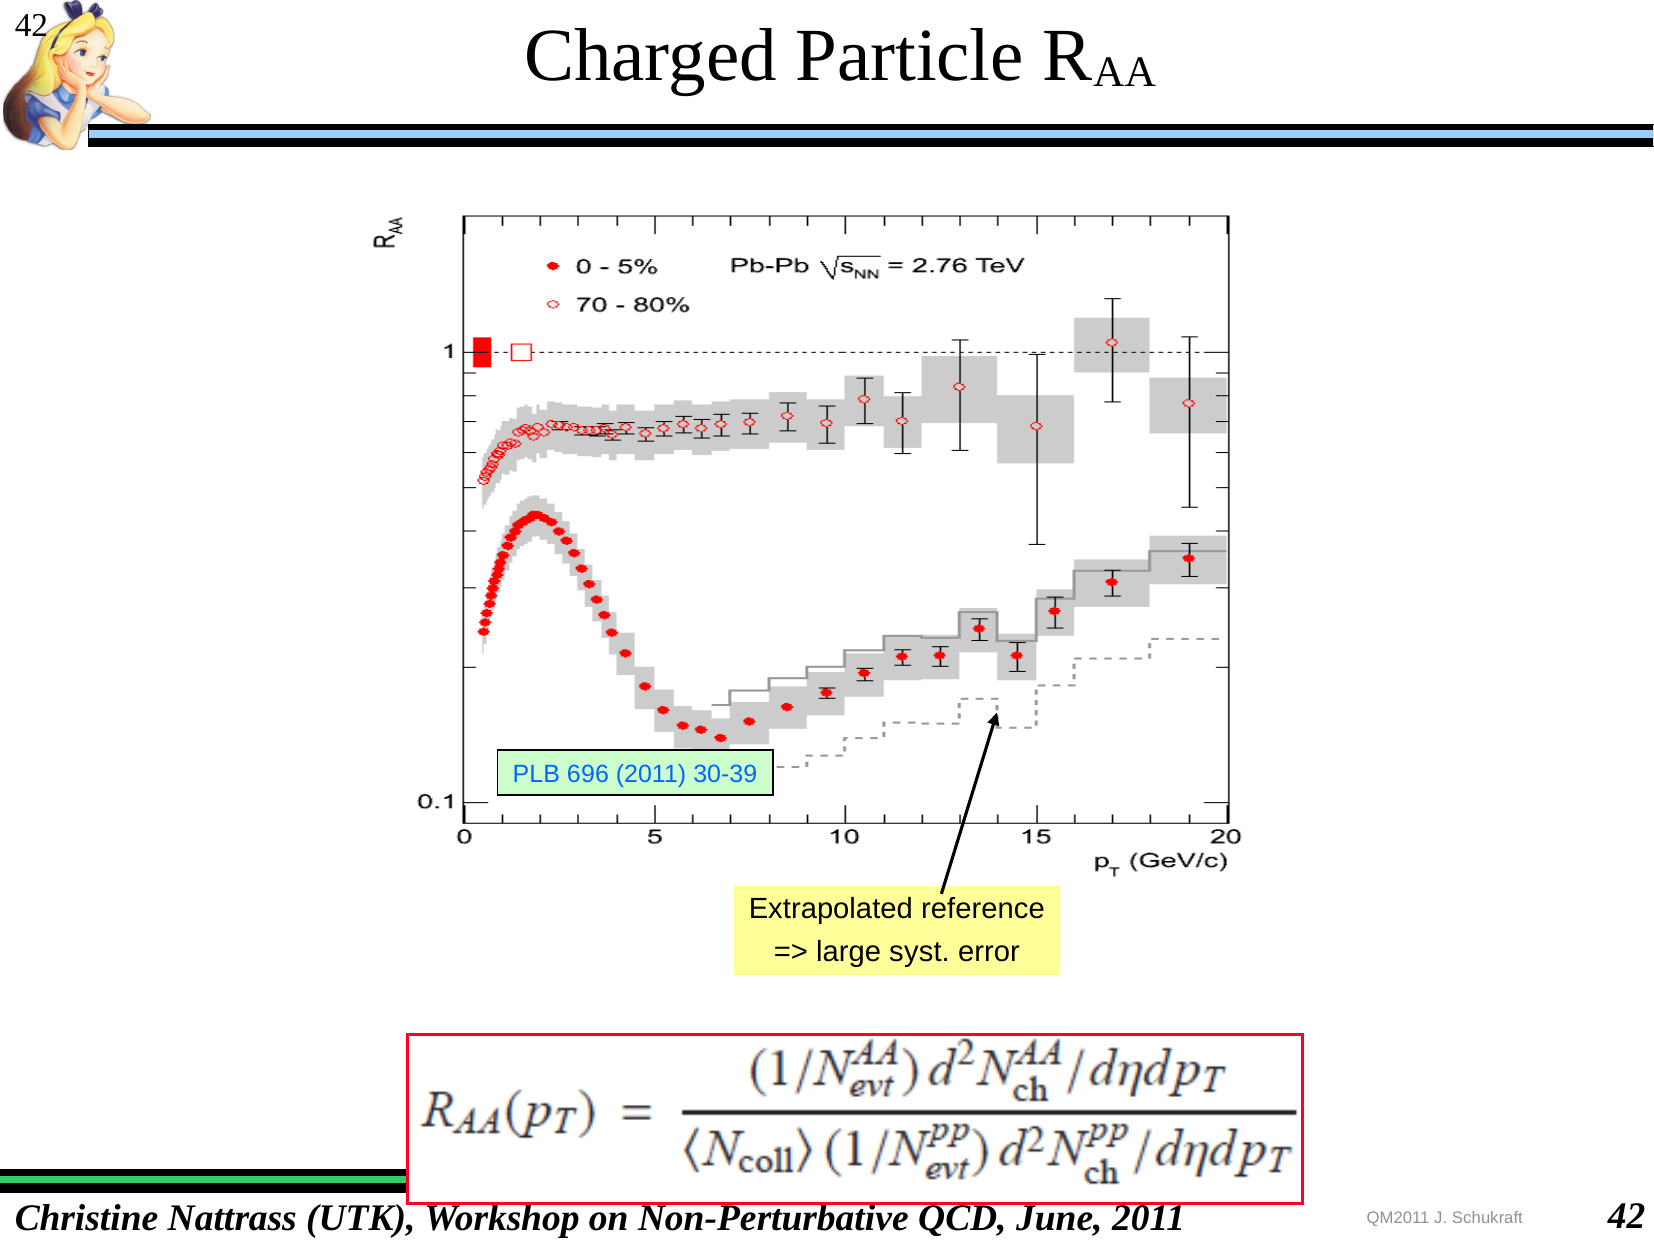

# Charged Particle RAA
PLB 696 (2011) 30-39
Extrapolated reference
=> large syst. error
QM2011 J. Schukraft